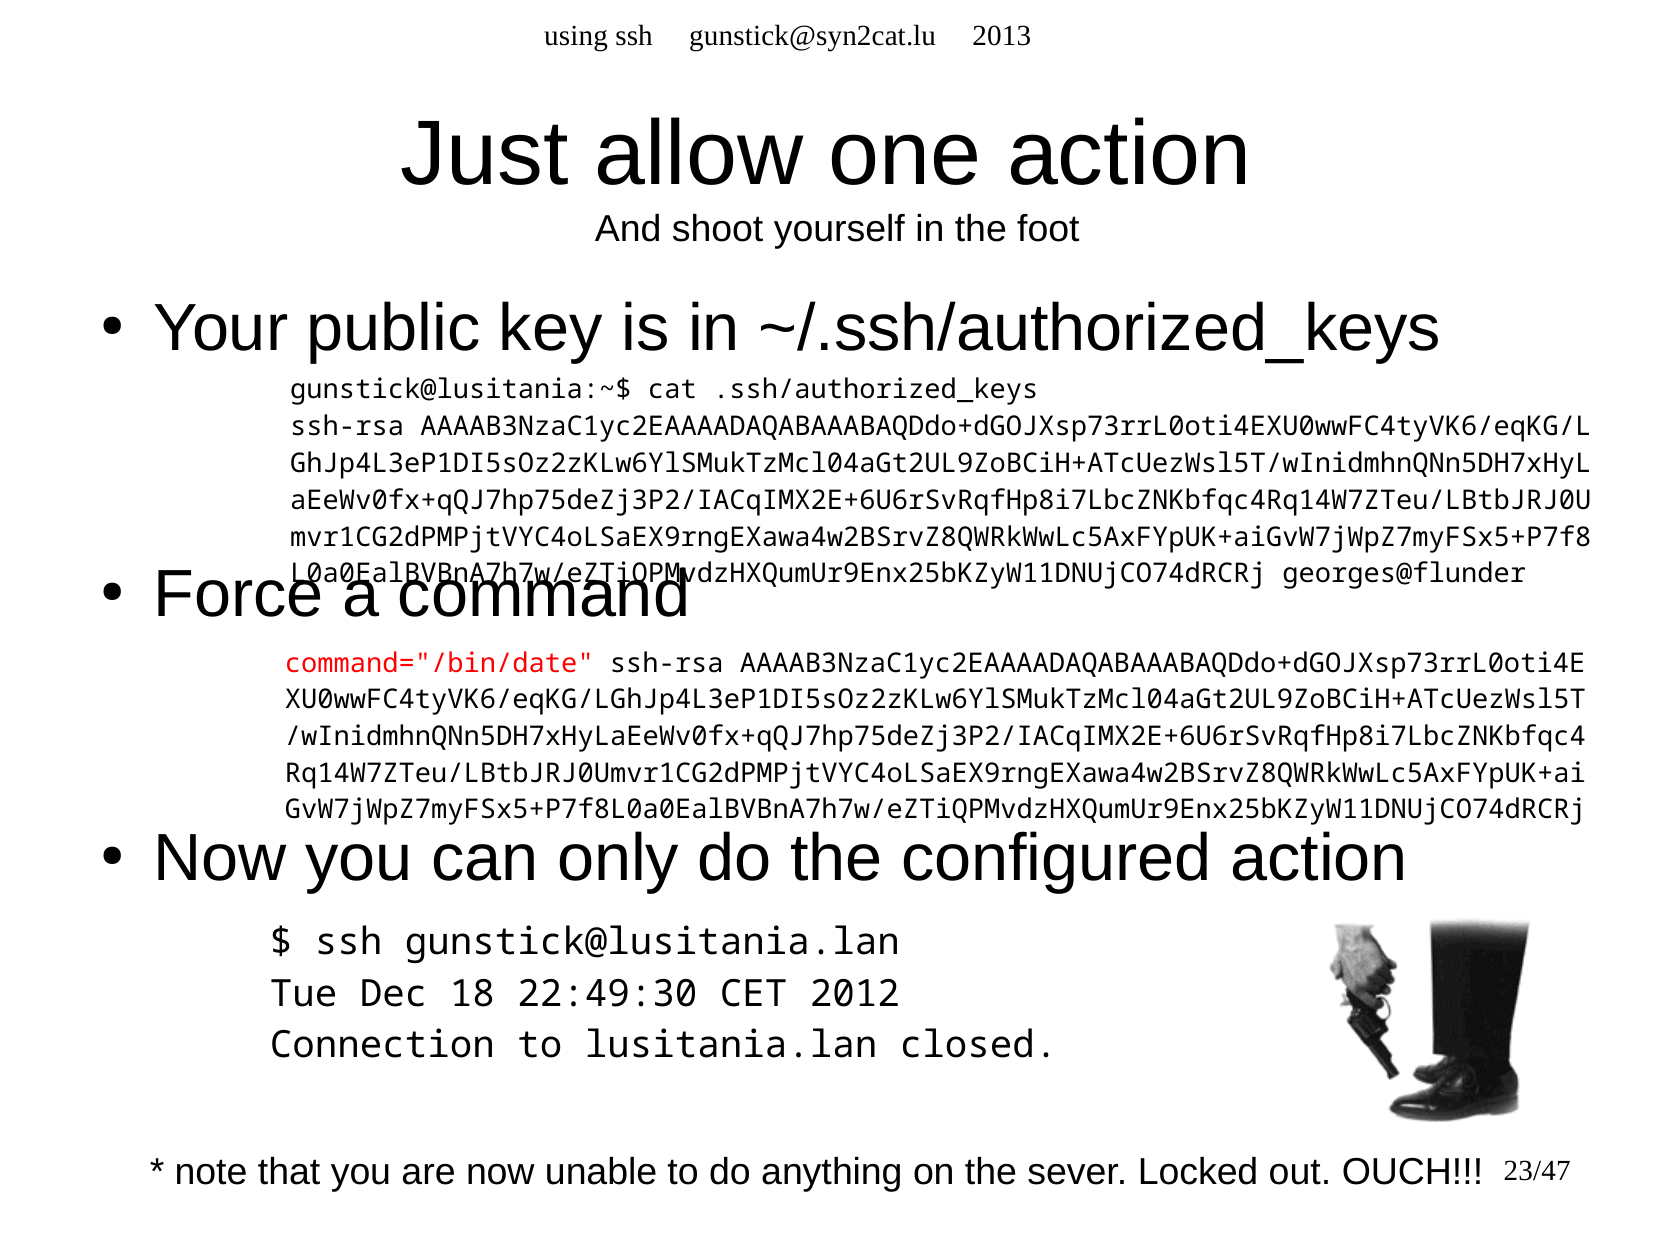

using ssh gunstick@syn2cat.lu 2013
# Just allow one action
And shoot yourself in the foot
Your public key is in ~/.ssh/authorized_keys
Force a command
Now you can only do the configured action
gunstick@lusitania:~$ cat .ssh/authorized_keys
ssh-rsa AAAAB3NzaC1yc2EAAAADAQABAAABAQDdo+dGOJXsp73rrL0oti4EXU0wwFC4tyVK6/eqKG/L
GhJp4L3eP1DI5sOz2zKLw6YlSMukTzMcl04aGt2UL9ZoBCiH+ATcUezWsl5T/wInidmhnQNn5DH7xHyL
aEeWv0fx+qQJ7hp75deZj3P2/IACqIMX2E+6U6rSvRqfHp8i7LbcZNKbfqc4Rq14W7ZTeu/LBtbJRJ0U
mvr1CG2dPMPjtVYC4oLSaEX9rngEXawa4w2BSrvZ8QWRkWwLc5AxFYpUK+aiGvW7jWpZ7myFSx5+P7f8
L0a0EalBVBnA7h7w/eZTiQPMvdzHXQumUr9Enx25bKZyW11DNUjCO74dRCRj georges@flunder
command="/bin/date" ssh-rsa AAAAB3NzaC1yc2EAAAADAQABAAABAQDdo+dGOJXsp73rrL0oti4E
XU0wwFC4tyVK6/eqKG/LGhJp4L3eP1DI5sOz2zKLw6YlSMukTzMcl04aGt2UL9ZoBCiH+ATcUezWsl5T
/wInidmhnQNn5DH7xHyLaEeWv0fx+qQJ7hp75deZj3P2/IACqIMX2E+6U6rSvRqfHp8i7LbcZNKbfqc4
Rq14W7ZTeu/LBtbJRJ0Umvr1CG2dPMPjtVYC4oLSaEX9rngEXawa4w2BSrvZ8QWRkWwLc5AxFYpUK+ai
GvW7jWpZ7myFSx5+P7f8L0a0EalBVBnA7h7w/eZTiQPMvdzHXQumUr9Enx25bKZyW11DNUjCO74dRCRj
$ ssh gunstick@lusitania.lan
Tue Dec 18 22:49:30 CET 2012
Connection to lusitania.lan closed.
* note that you are now unable to do anything on the sever. Locked out. OUCH!!!
23